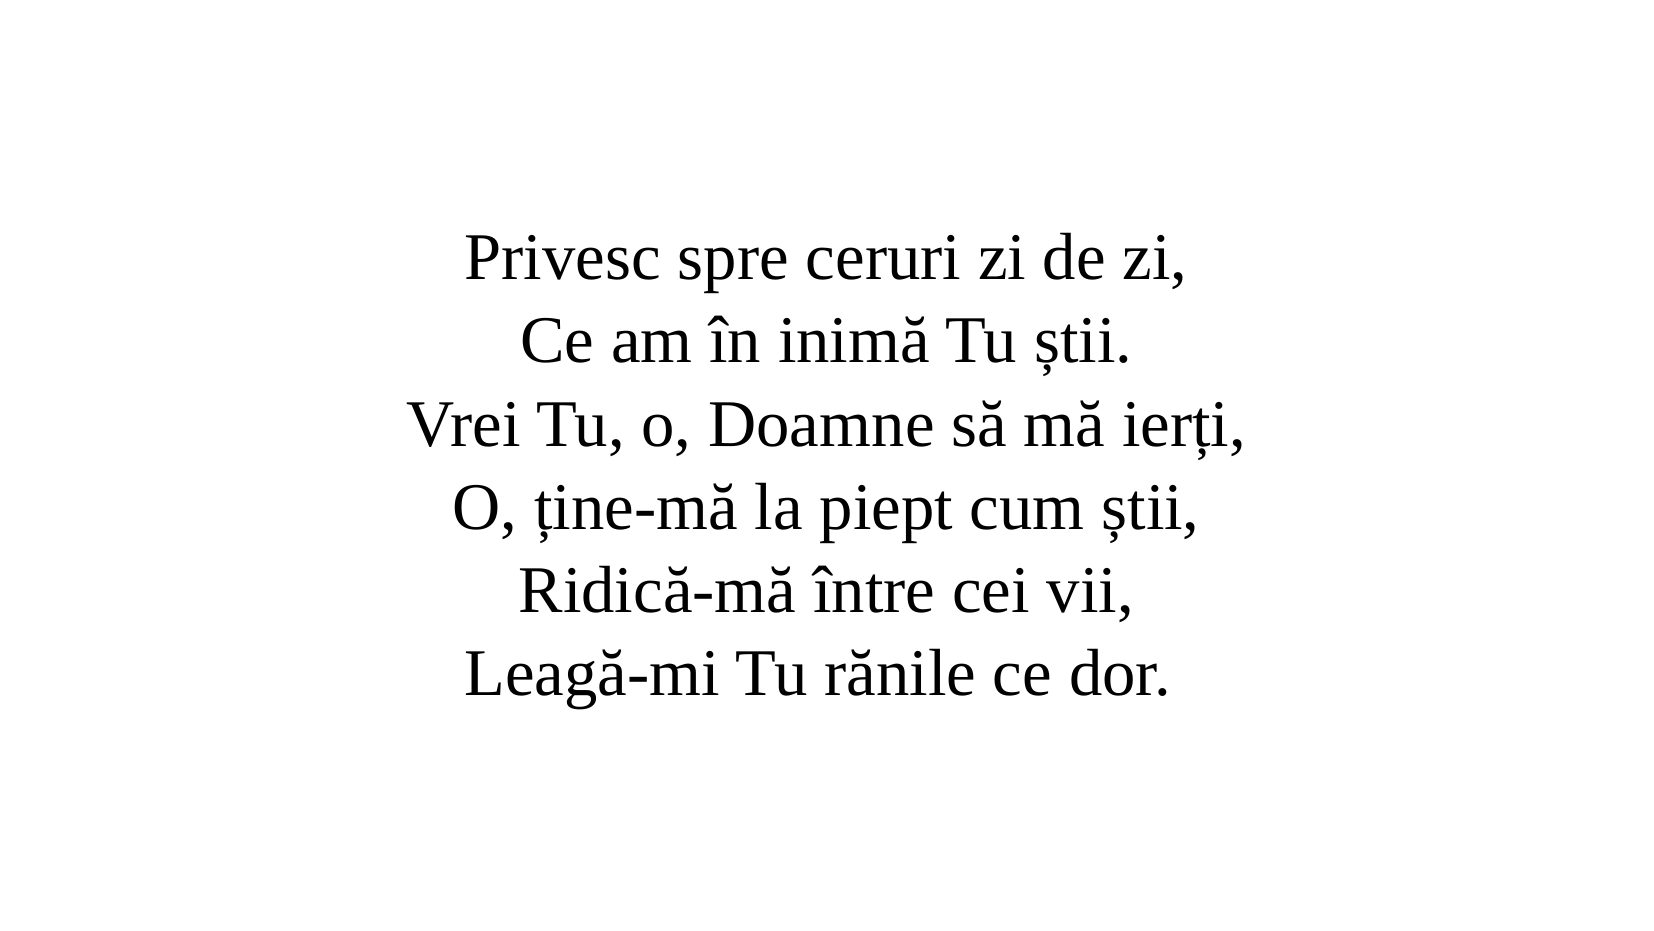

# Privesc spre ceruri zi de zi,
Ce am în inimă Tu știi.
Vrei Tu, o, Doamne să mă ierți,
O, ține-mă la piept cum știi,
Ridică-mă între cei vii,
Leagă-mi Tu rănile ce dor.